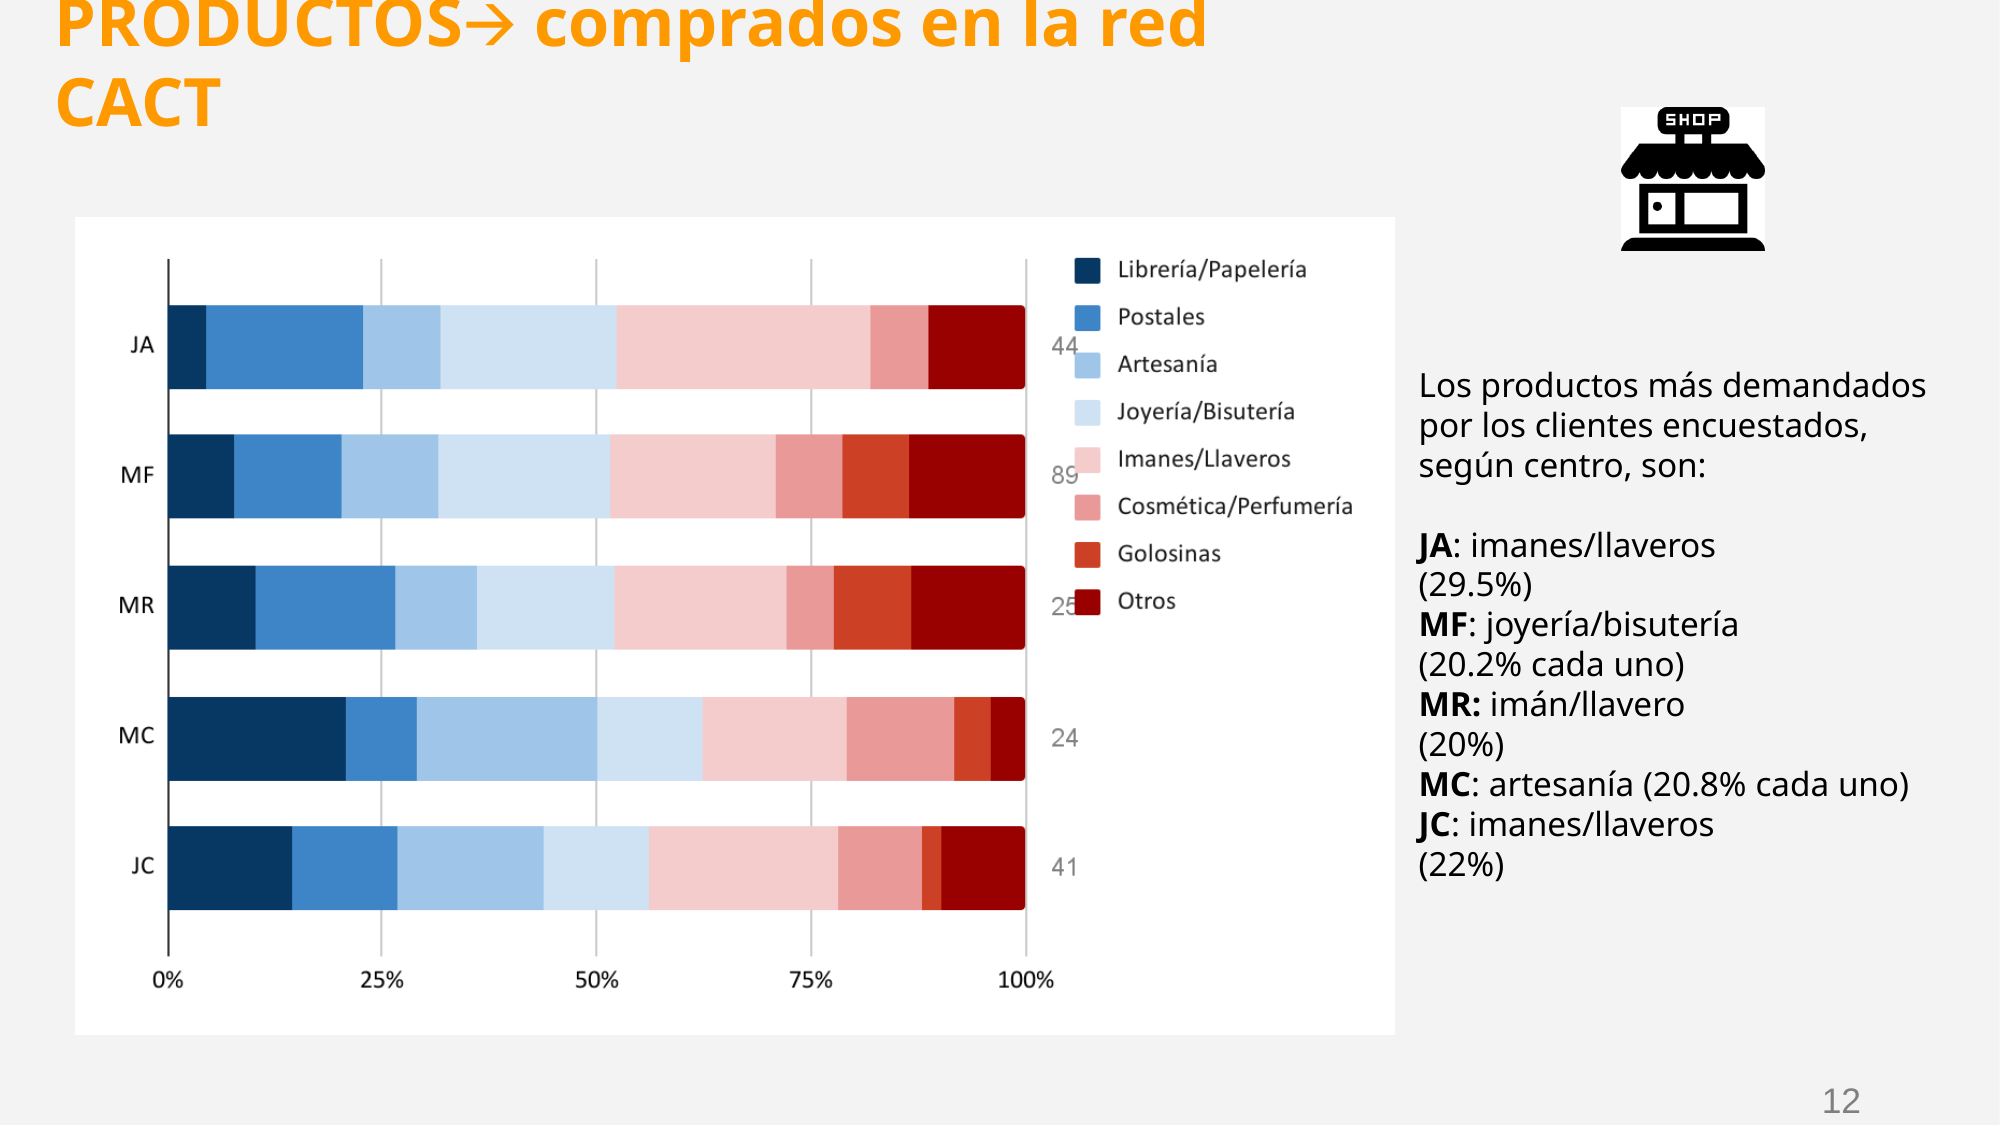

PRODUCTOS🡪 comprados en la red CACT
Los productos más demandados por los clientes encuestados, según centro, son:
JA: imanes/llaveros
(29.5%)
MF: joyería/bisutería
(20.2% cada uno)
MR: imán/llavero
(20%)
MC: artesanía (20.8% cada uno)
JC: imanes/llaveros
(22%)